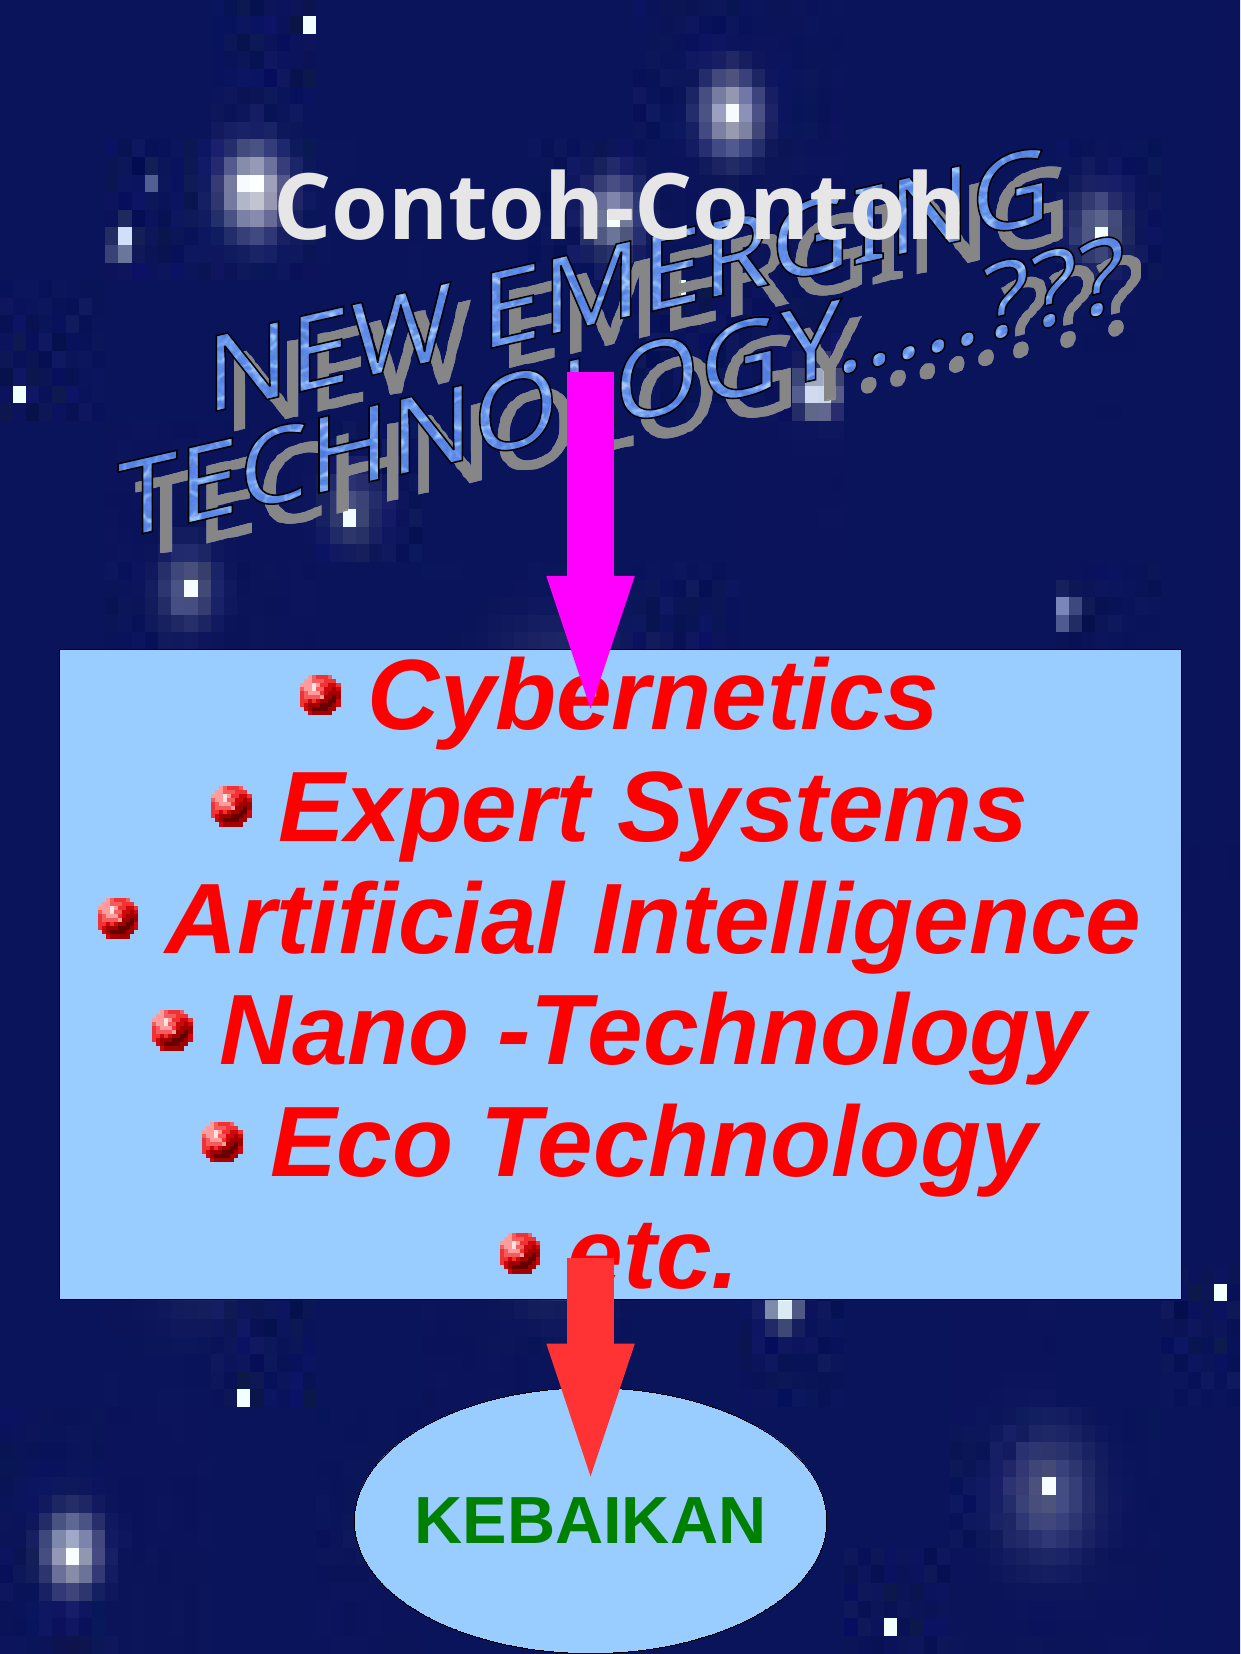

# Contoh-Contoh
NEW EMERGING
TECHNOLOGY.....???
 Cybernetics
 Expert Systems
 Artificial Intelligence
 Nano -Technology
 Eco Technology
 etc.
KEBAIKAN